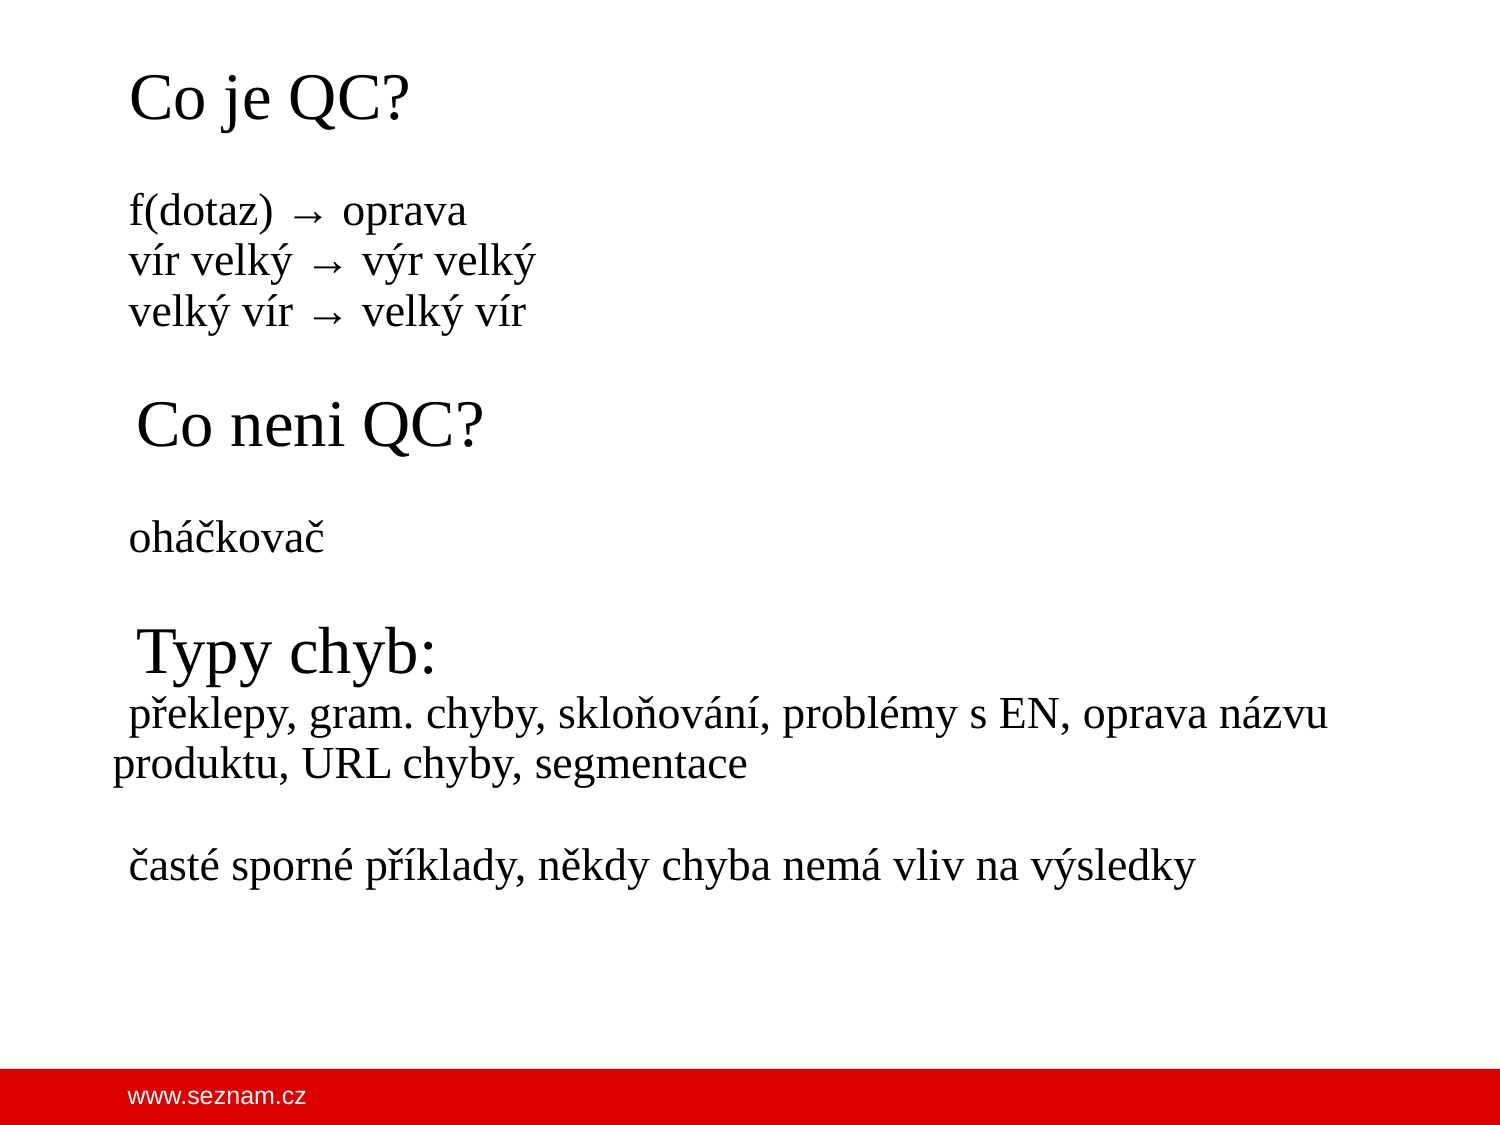

# Co je QC?
f(dotaz) → oprava
vír velký → výr velký
velký vír → velký vír
Co neni QC?
oháčkovač
Typy chyb:
překlepy, gram. chyby, skloňování, problémy s EN, oprava názvu produktu, URL chyby, segmentace
časté sporné příklady, někdy chyba nemá vliv na výsledky